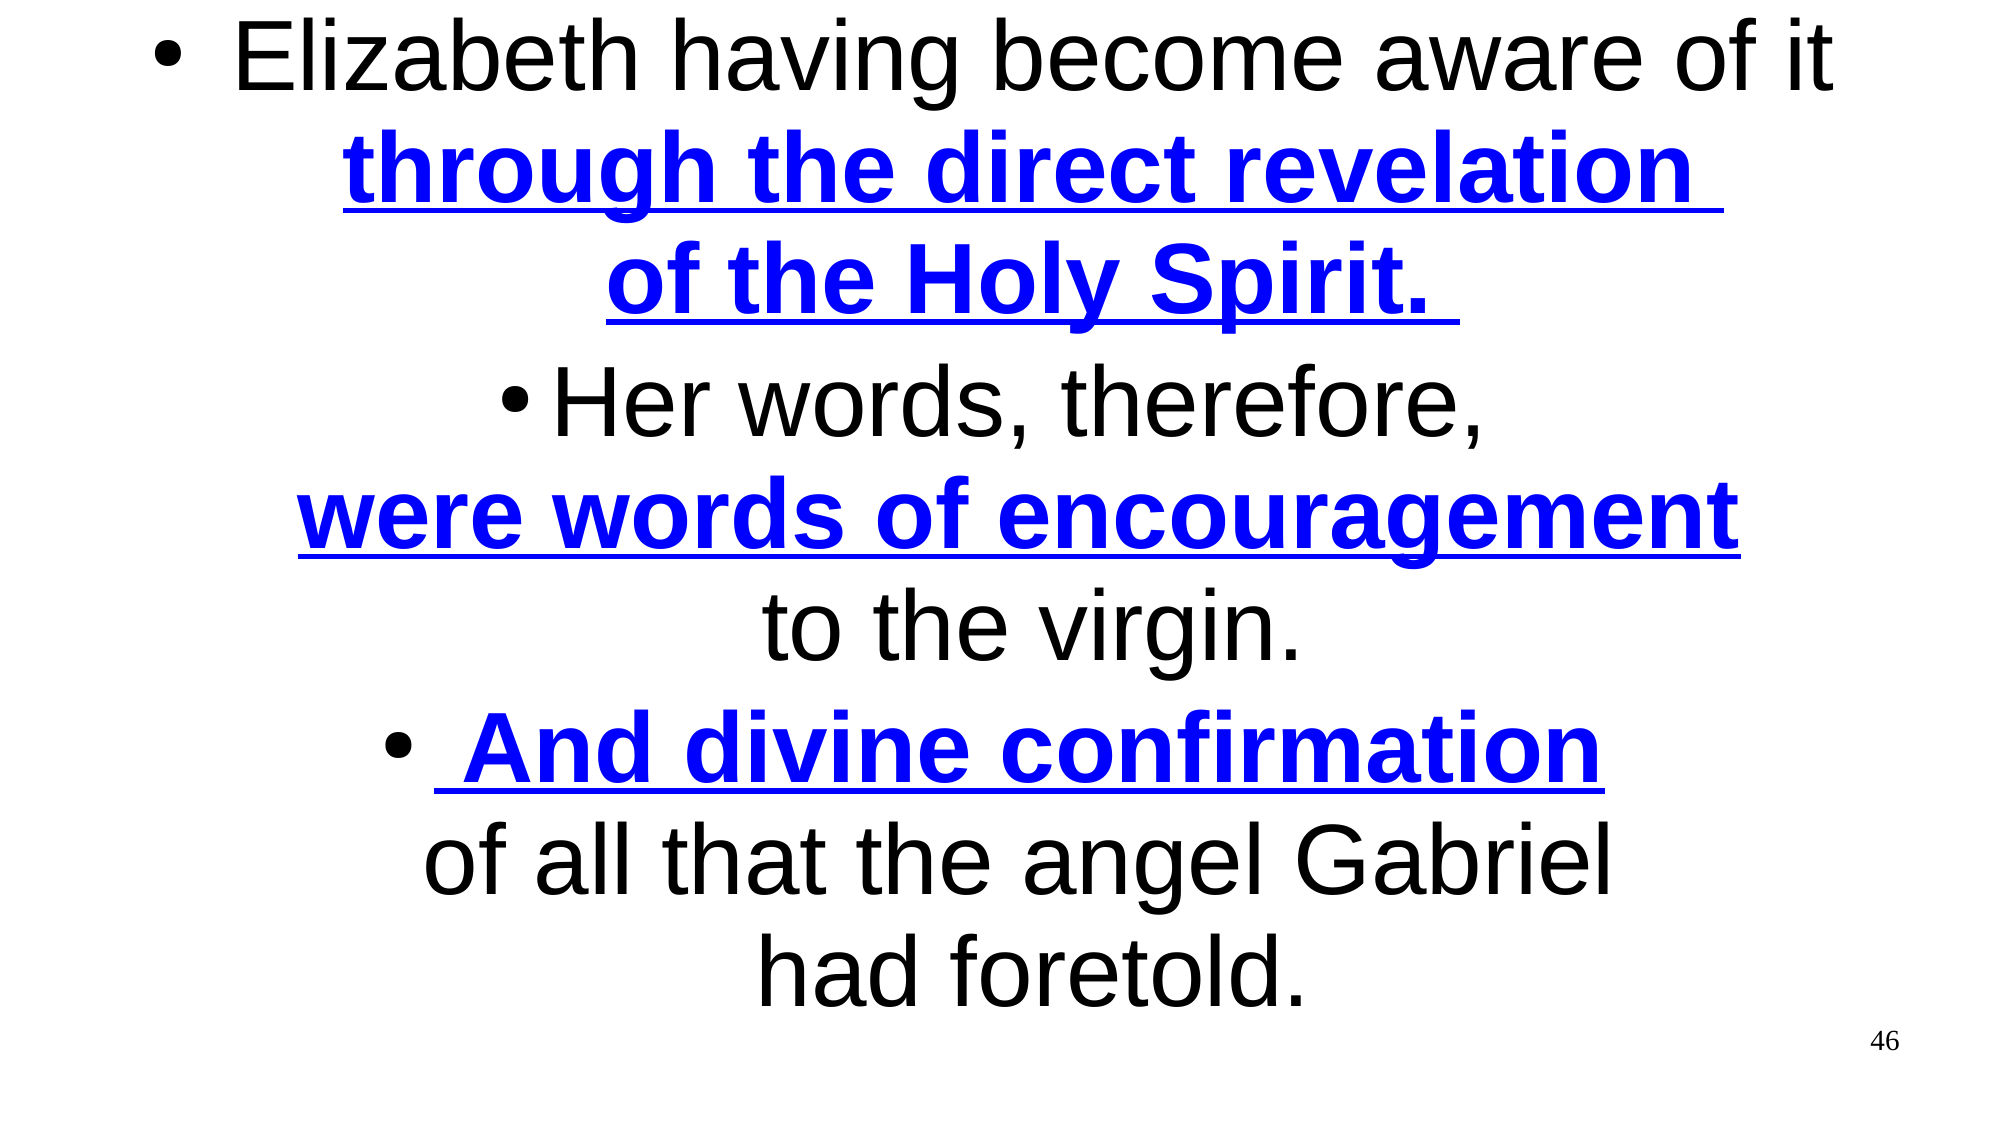

# Elizabeth having become aware of it through the direct revelation of the Holy Spirit.
Her words, therefore,
were words of encouragement
to the virgin.
 And divine confirmation
of all that the angel Gabriel
had foretold.
46